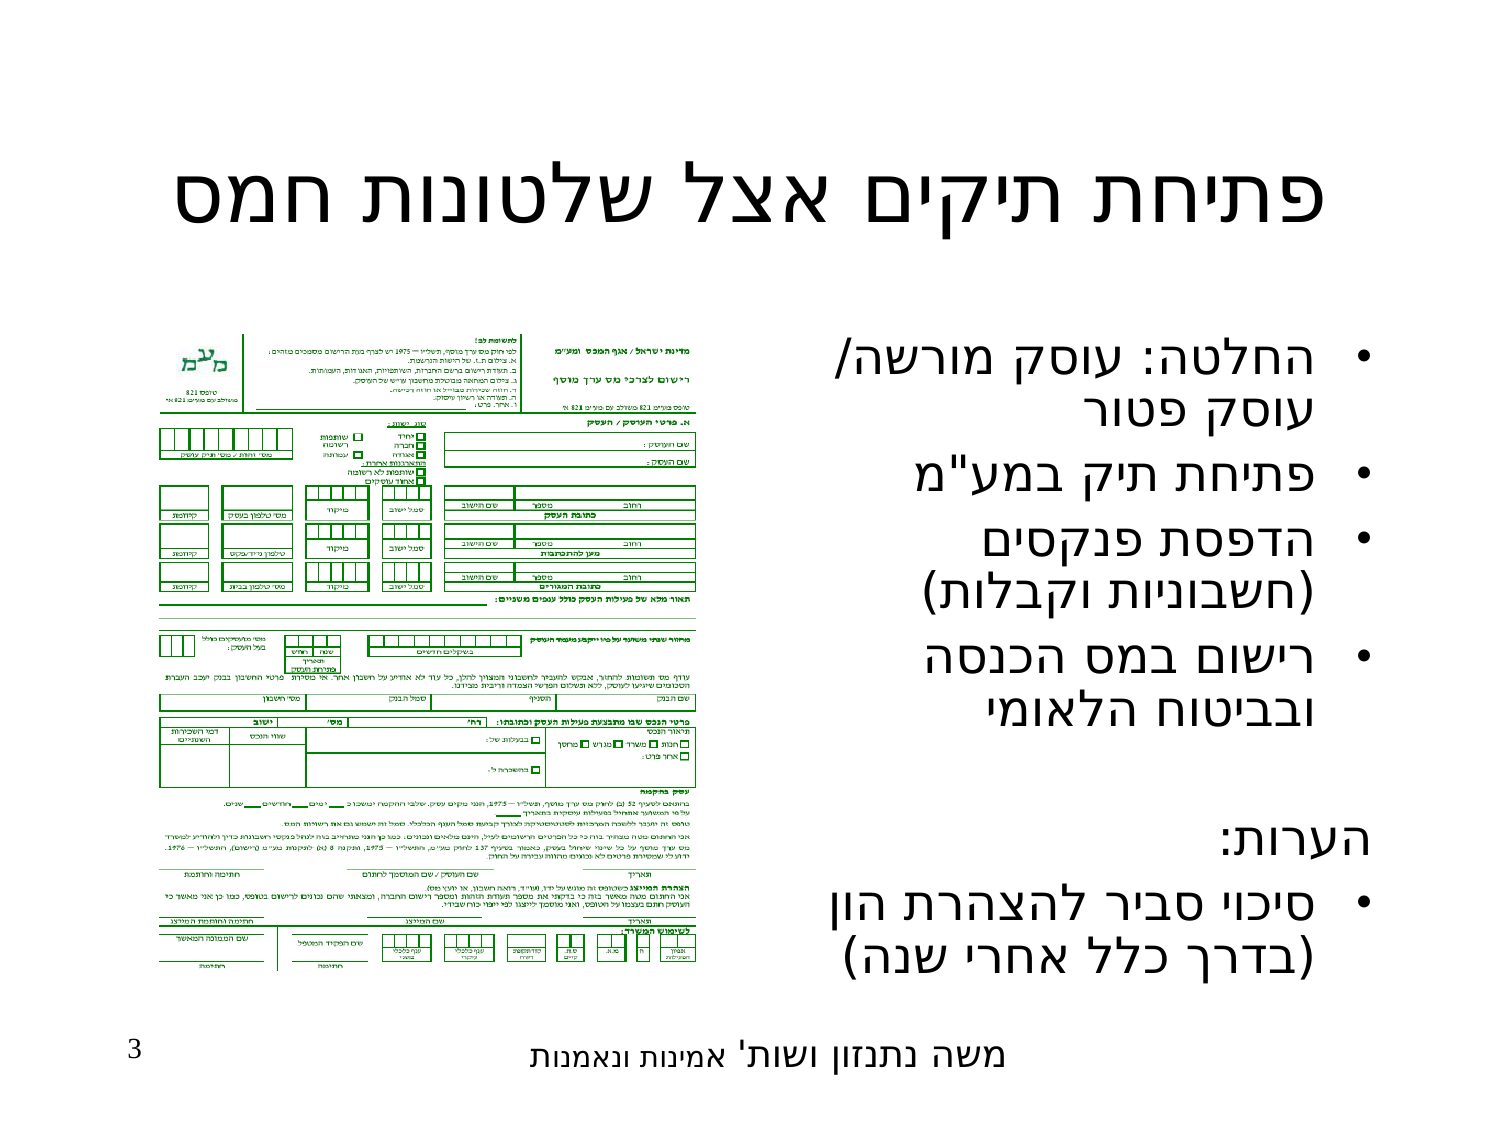

# פתיחת תיקים אצל שלטונות חמס
החלטה: עוסק מורשה/ עוסק פטור
פתיחת תיק במע"מ
הדפסת פנקסים (חשבוניות וקבלות)
רישום במס הכנסה ובביטוח הלאומי
הערות:
סיכוי סביר להצהרת הון (בדרך כלל אחרי שנה)
3
משה נתנזון ושות'- אמינות ונאמנות